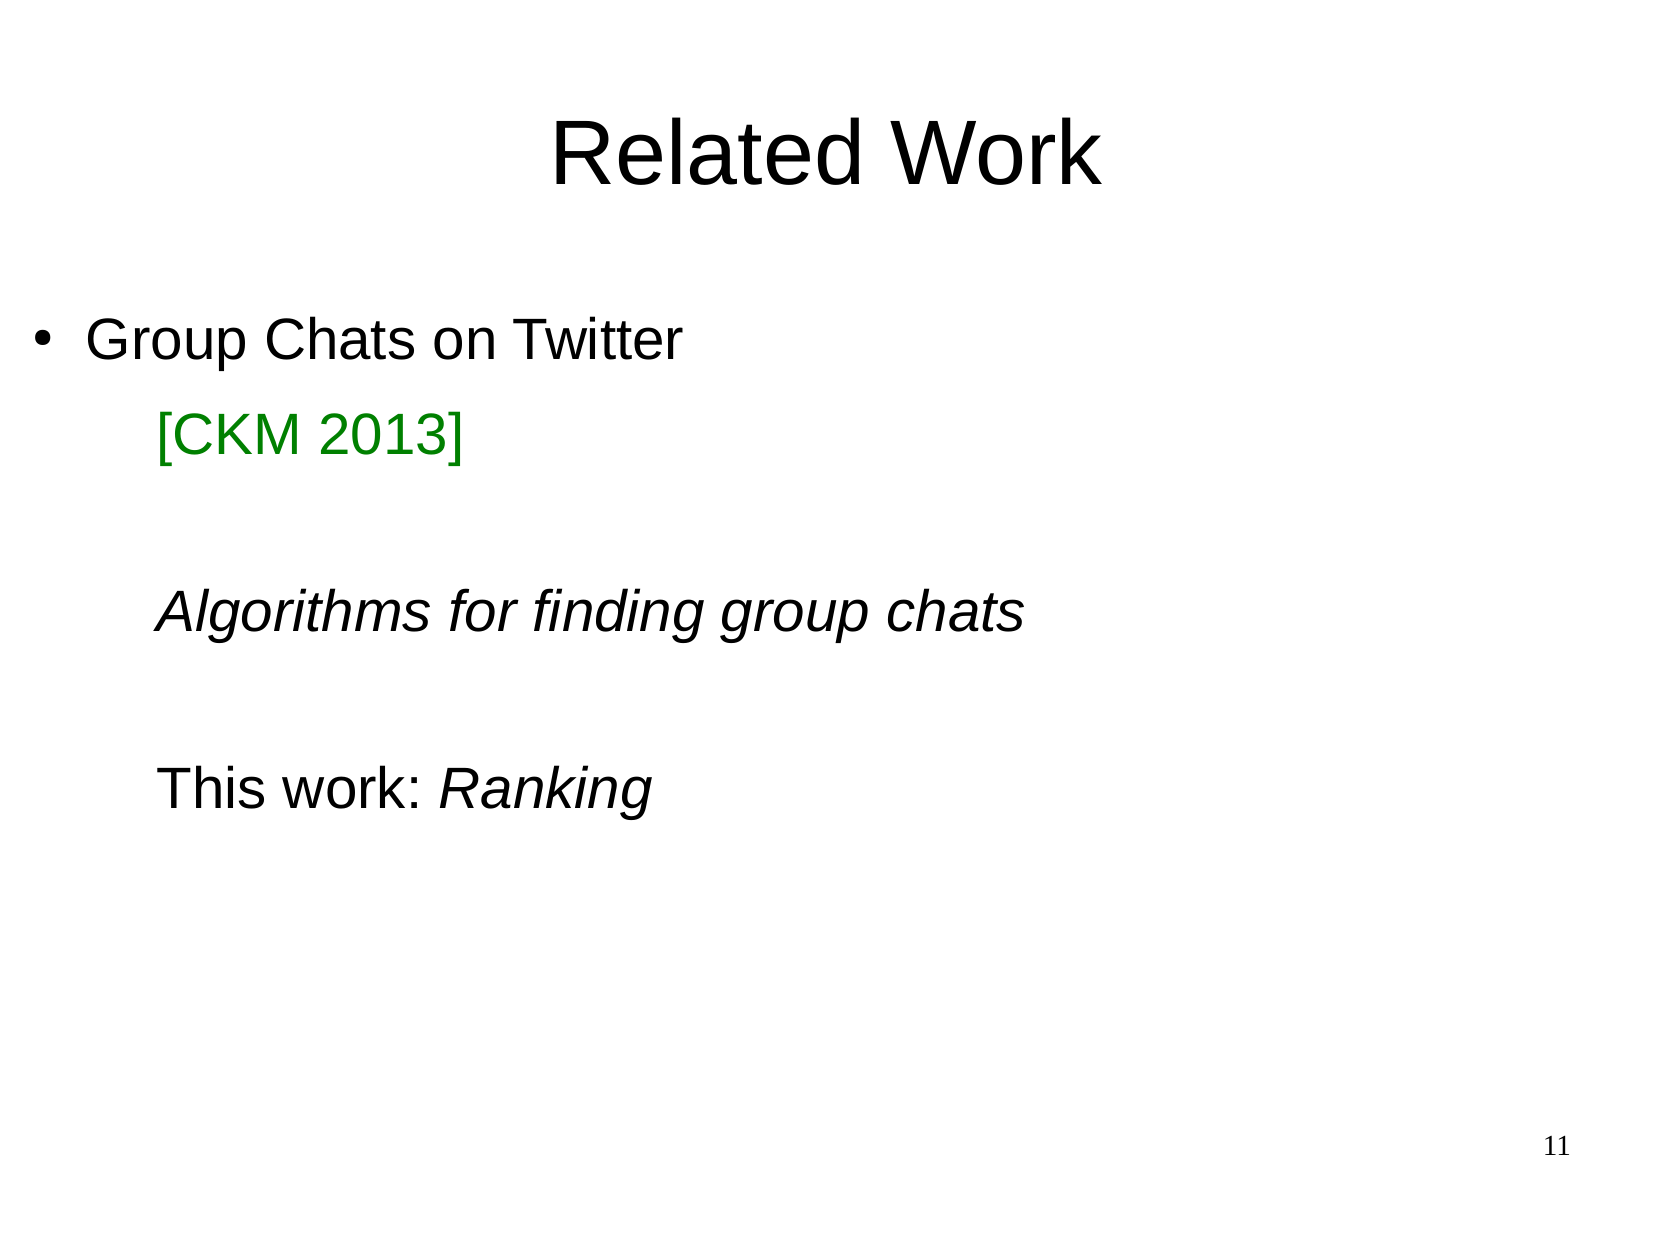

# Related Work
Group Chats on Twitter
[CKM 2013]
Algorithms for finding group chats
This work: Ranking
11